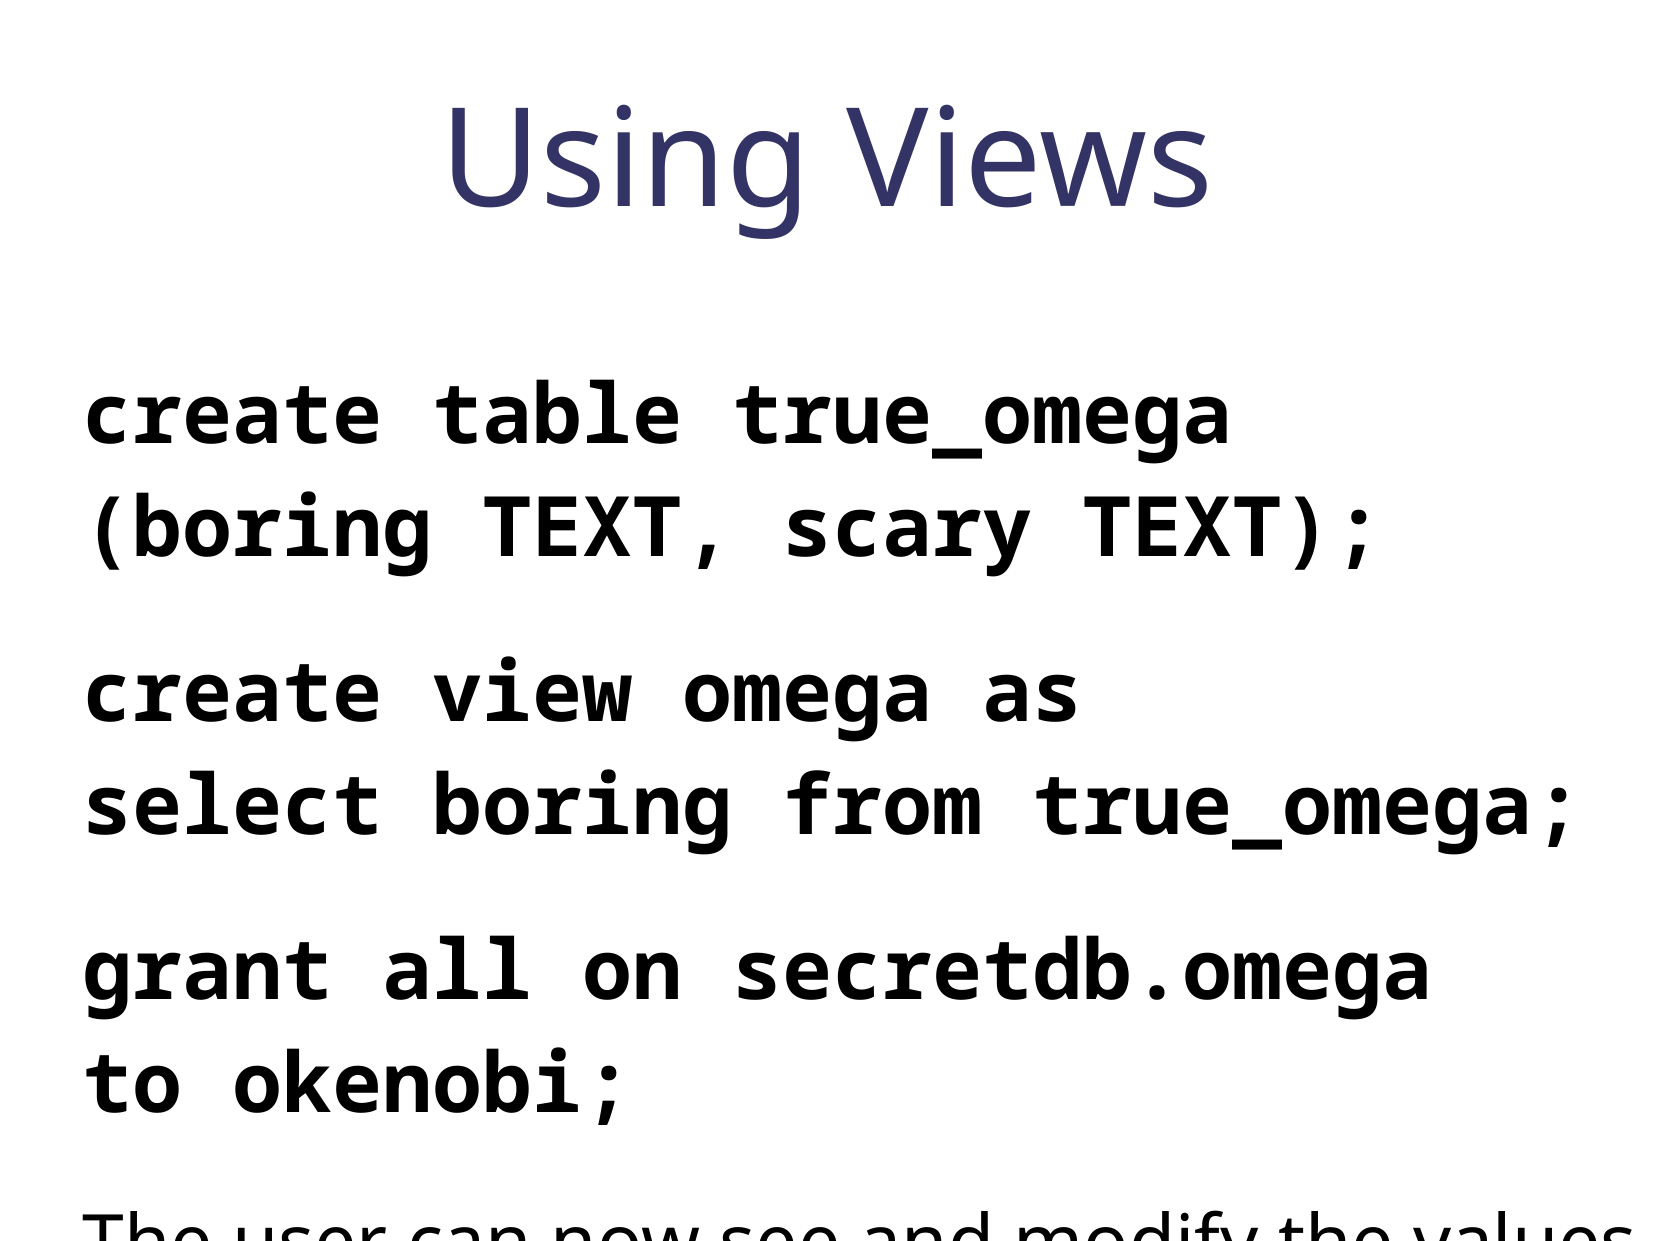

# Using Views
create table true_omega
(boring TEXT, scary TEXT);
create view omega as
select boring from true_omega;
grant all on secretdb.omega
to okenobi;
The user can now see and modify the values in “boring” but not in “scary”.